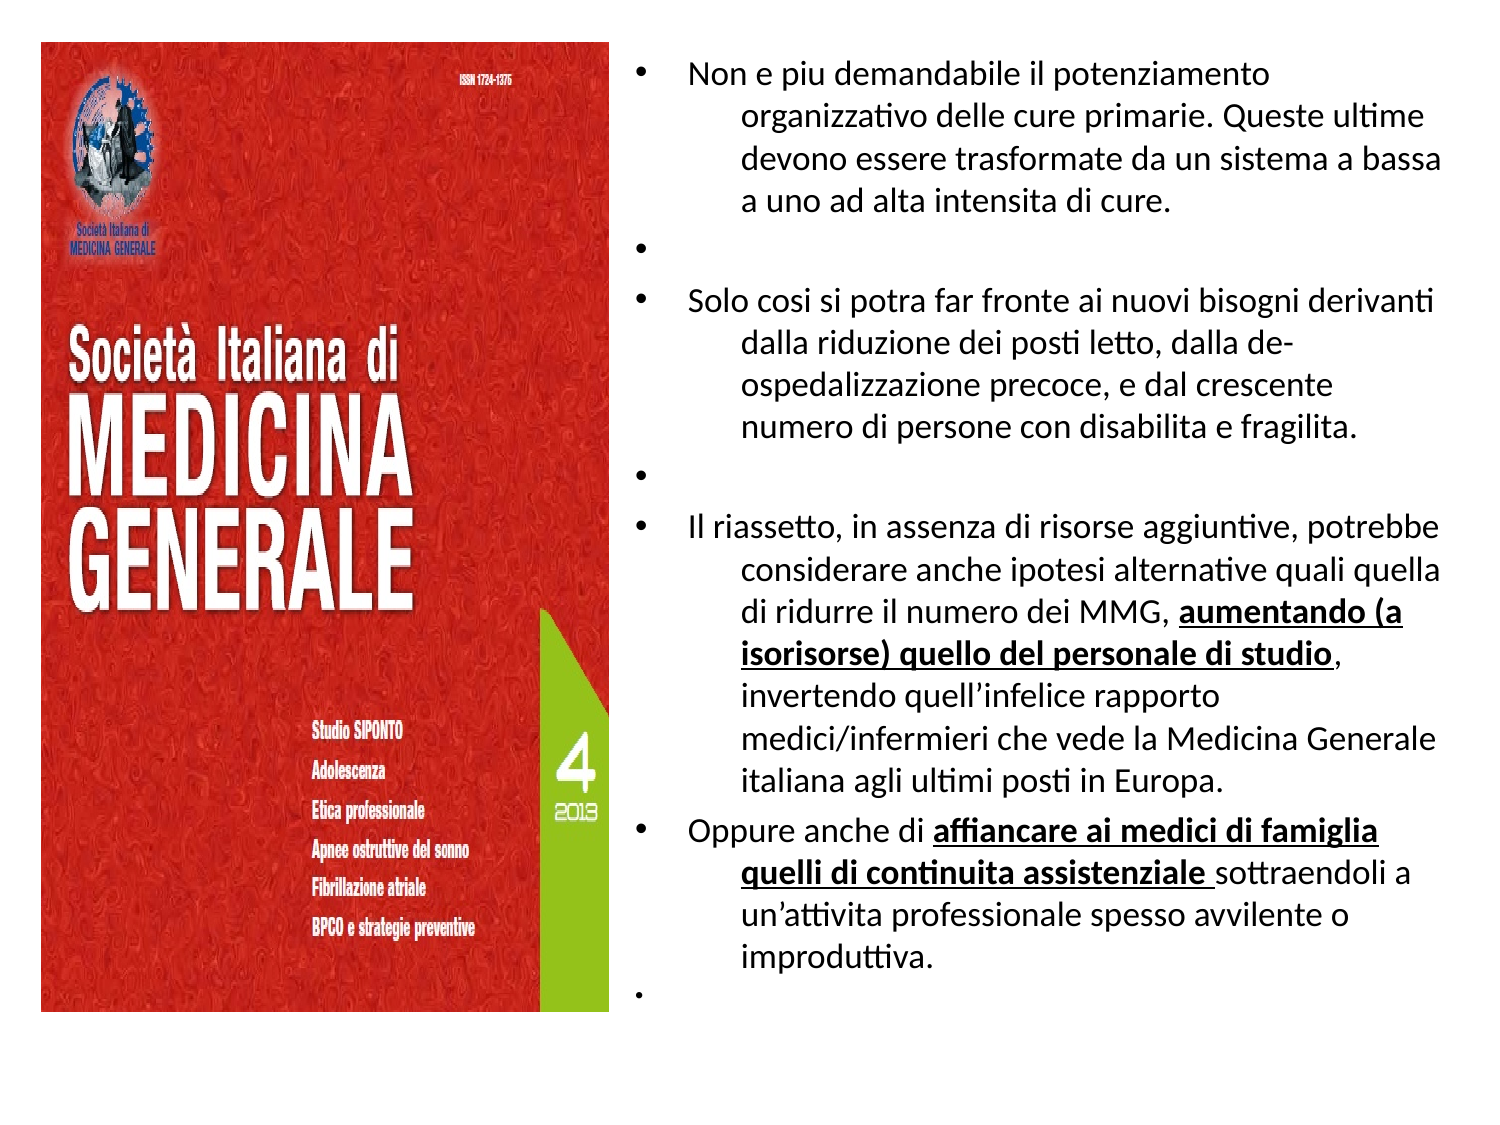

Non e piu demandabile il potenziamento organizzativo delle cure primarie. Queste ultime devono essere trasformate da un sistema a bassa a uno ad alta intensita di cure.
Solo cosi si potra far fronte ai nuovi bisogni derivanti dalla riduzione dei posti letto, dalla de-ospedalizzazione precoce, e dal crescente numero di persone con disabilita e fragilita.
Il riassetto, in assenza di risorse aggiuntive, potrebbe considerare anche ipotesi alternative quali quella di ridurre il numero dei MMG, aumentando (a isorisorse) quello del personale di studio, invertendo quell’infelice rapporto medici/infermieri che vede la Medicina Generale italiana agli ultimi posti in Europa.
Oppure anche di affiancare ai medici di famiglia quelli di continuita assistenziale sottraendoli a un’attivita professionale spesso avvilente o improduttiva.
#